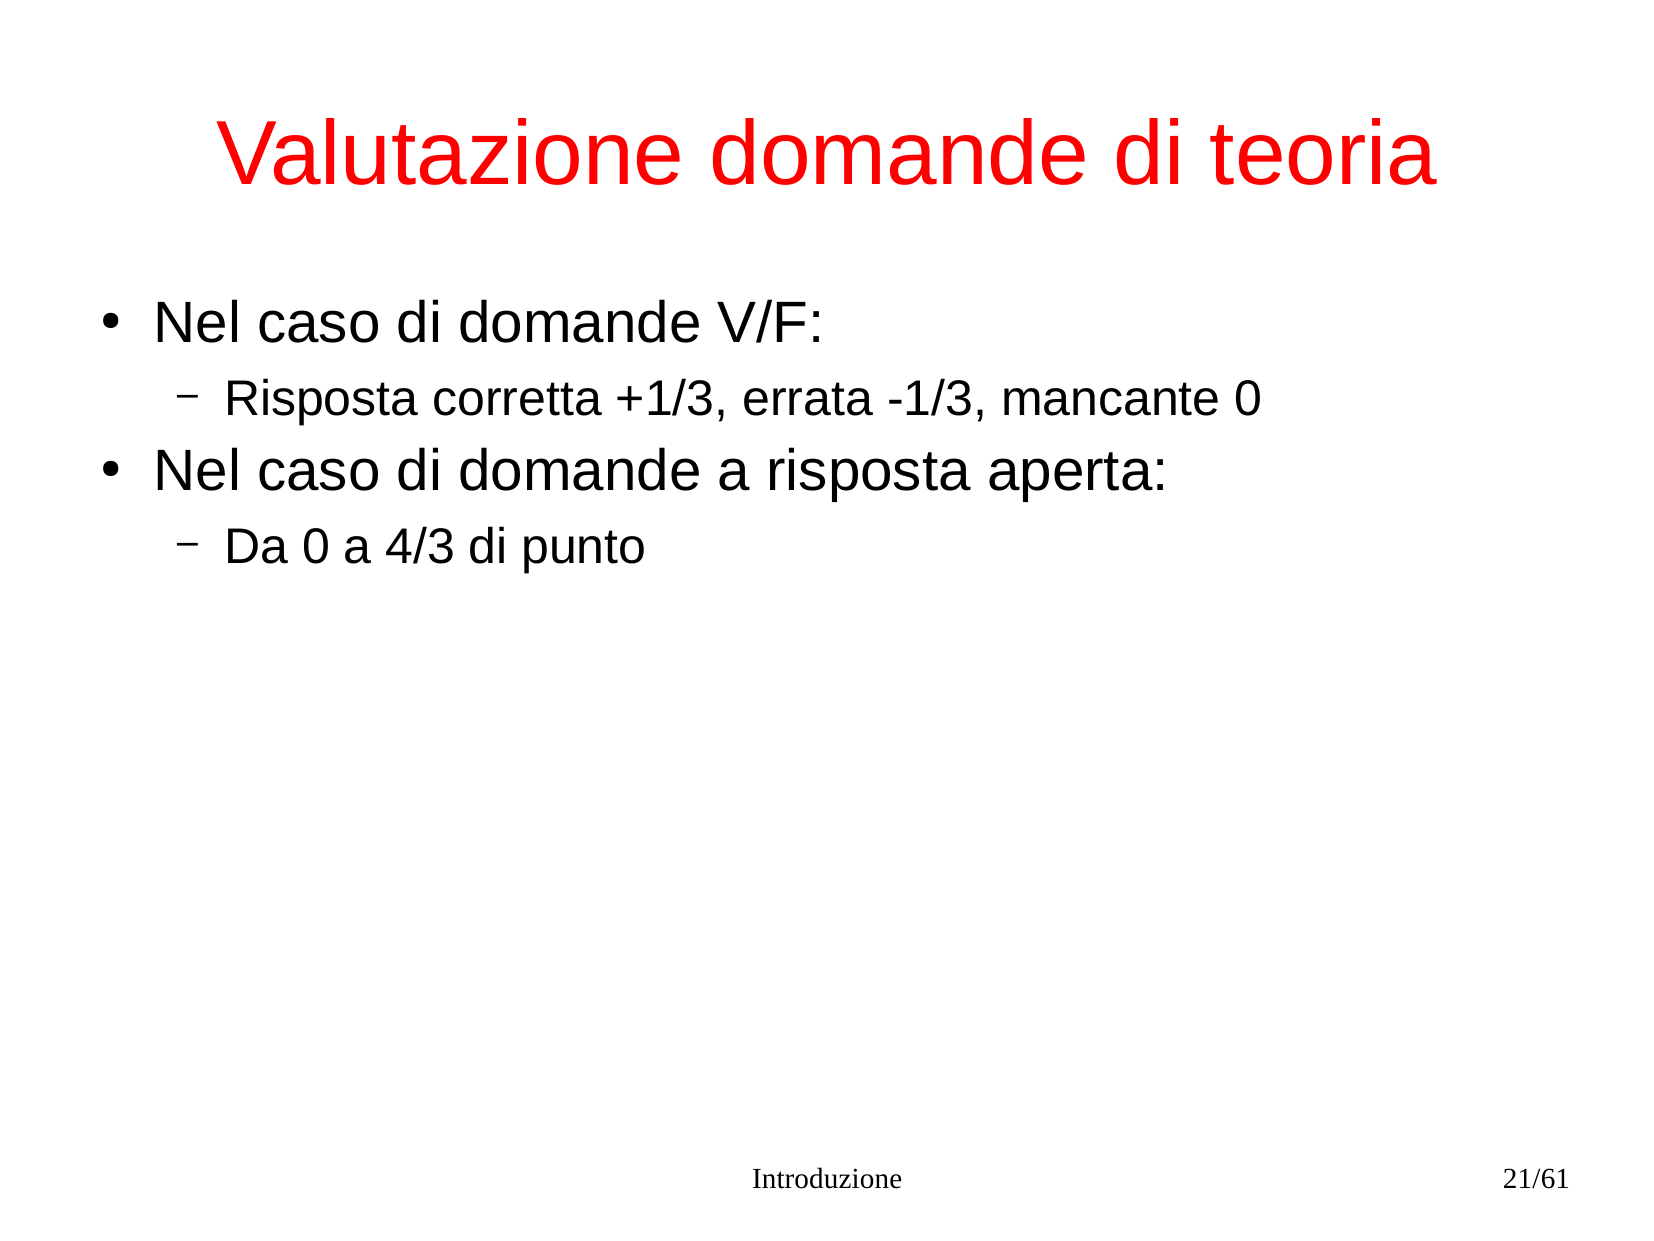

# Valutazione domande di teoria
Nel caso di domande V/F:
Risposta corretta +1/3, errata -1/3, mancante 0
Nel caso di domande a risposta aperta:
Da 0 a 4/3 di punto
Introduzione
21